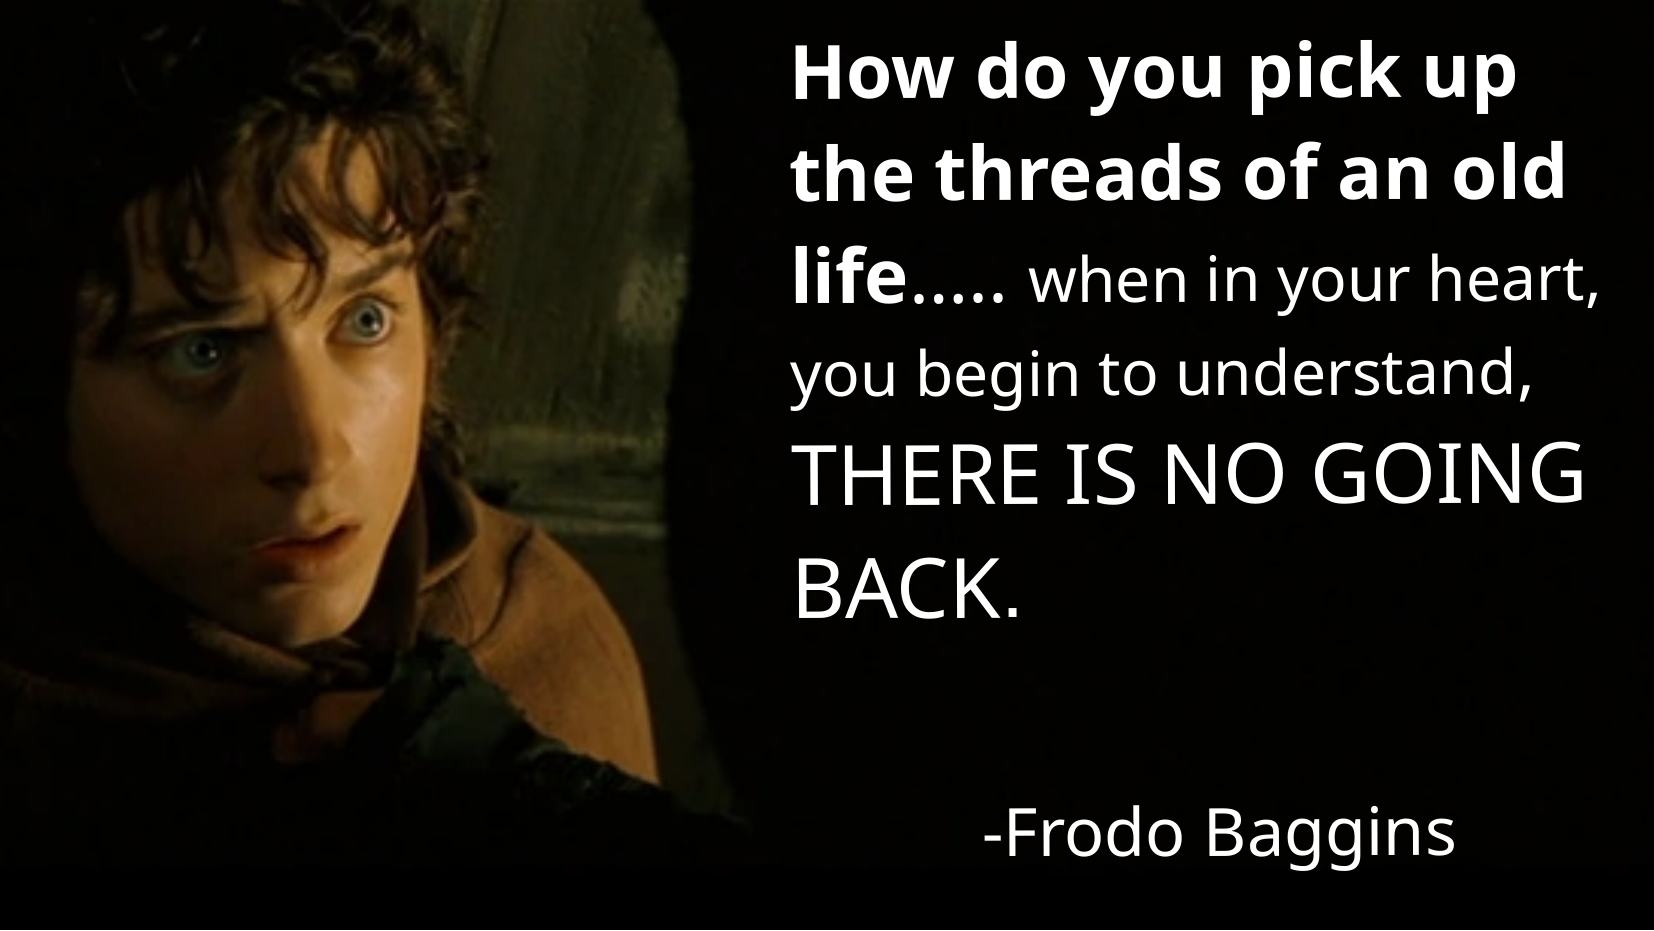

# How do you pick up the threads of an old life….. when in your heart, you begin to understand, THERE IS NO GOING BACK.
 -Frodo Baggins